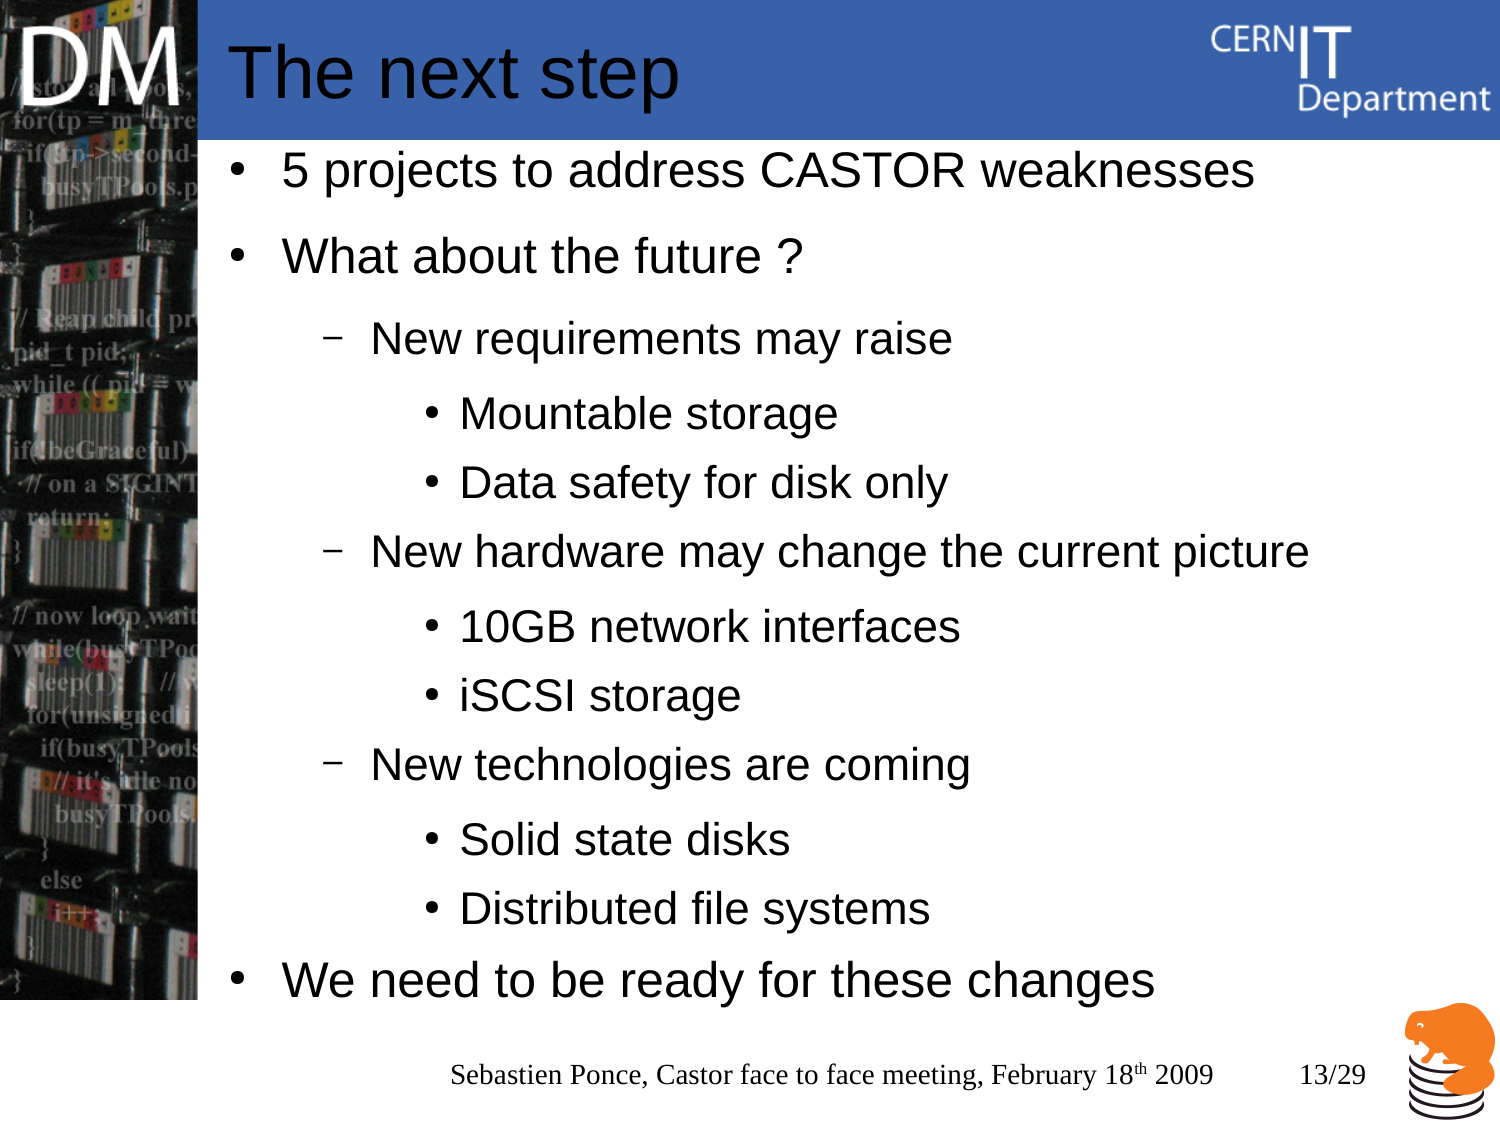

# The next step
5 projects to address CASTOR weaknesses
What about the future ?
New requirements may raise
Mountable storage
Data safety for disk only
New hardware may change the current picture
10GB network interfaces
iSCSI storage
New technologies are coming
Solid state disks
Distributed file systems
We need to be ready for these changes